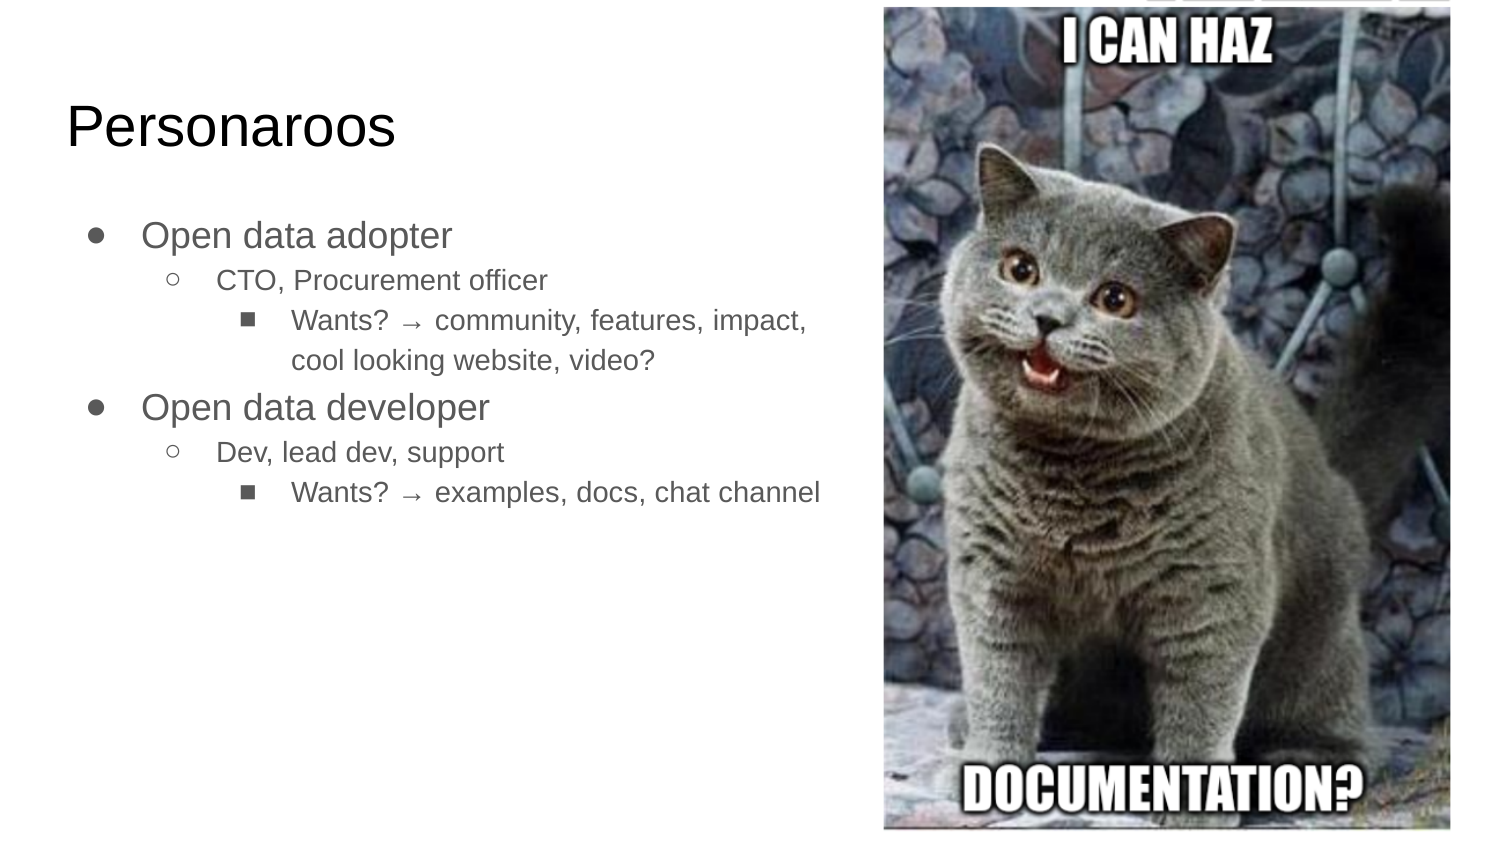

# Personaroos
Open data adopter
CTO, Procurement officer
Wants? → community, features, impact, cool looking website, video?
Open data developer
Dev, lead dev, support
Wants? → examples, docs, chat channel